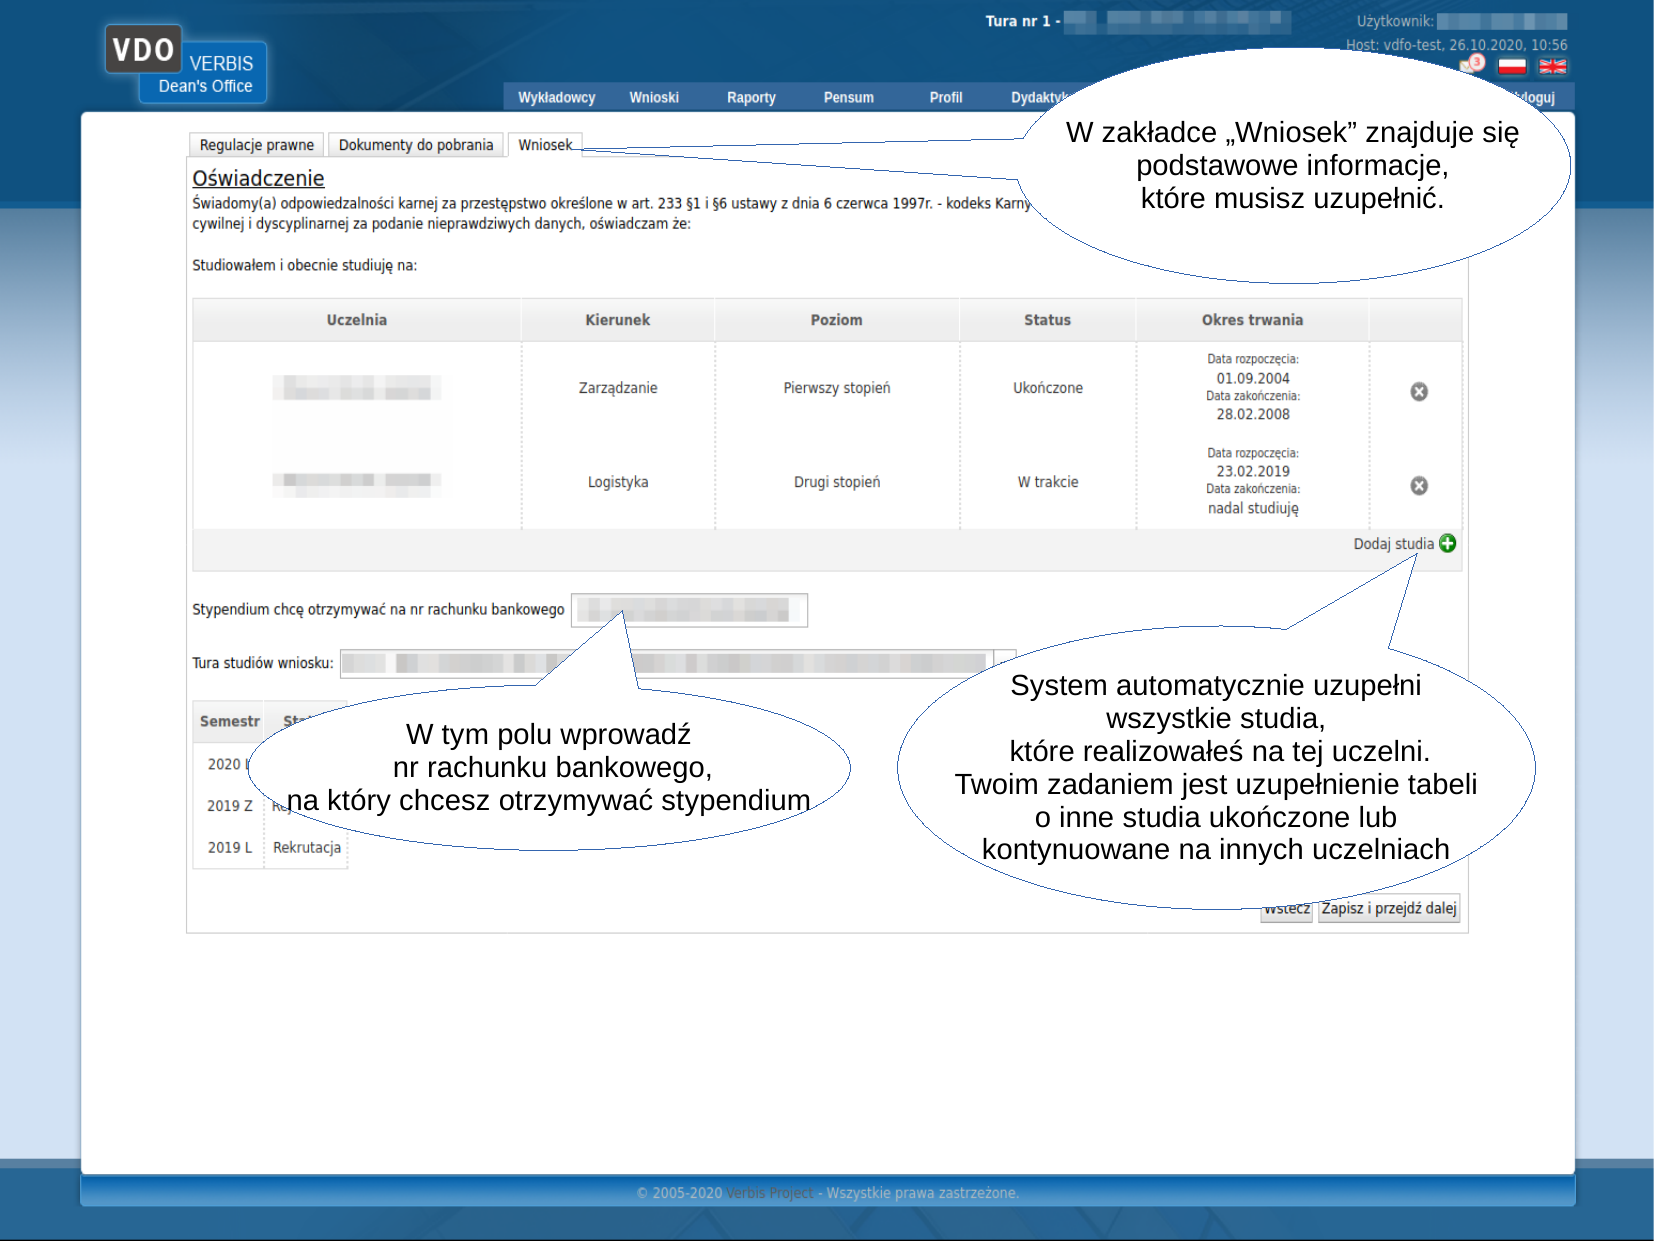

W zakładce „Wniosek” znajduje się
podstawowe informacje,
które musisz uzupełnić.
System automatycznie uzupełni
wszystkie studia,
 które realizowałeś na tej uczelni.
Twoim zadaniem jest uzupełnienie tabeli
o inne studia ukończone lub
kontynuowane na innych uczelniach
W tym polu wprowadź
 nr rachunku bankowego,
na który chcesz otrzymywać stypendium
© 2020 Verbis - wszystkie prawa zastrzeżone